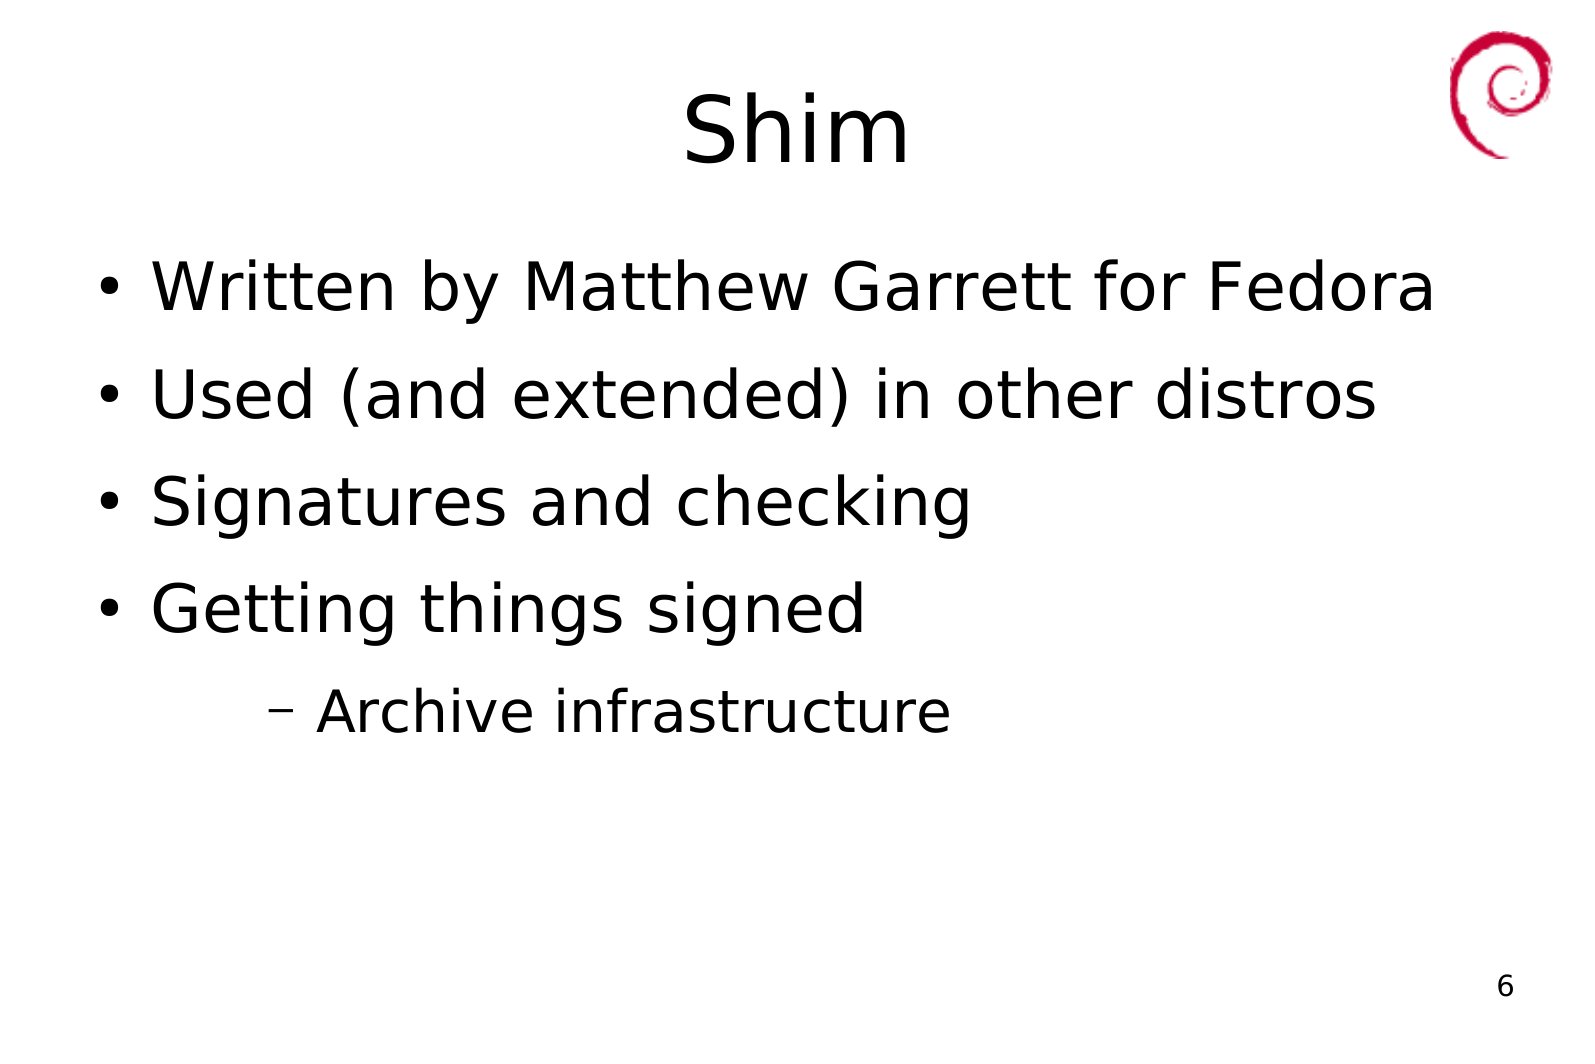

# Shim
Written by Matthew Garrett for Fedora
Used (and extended) in other distros
Signatures and checking
Getting things signed
Archive infrastructure
6